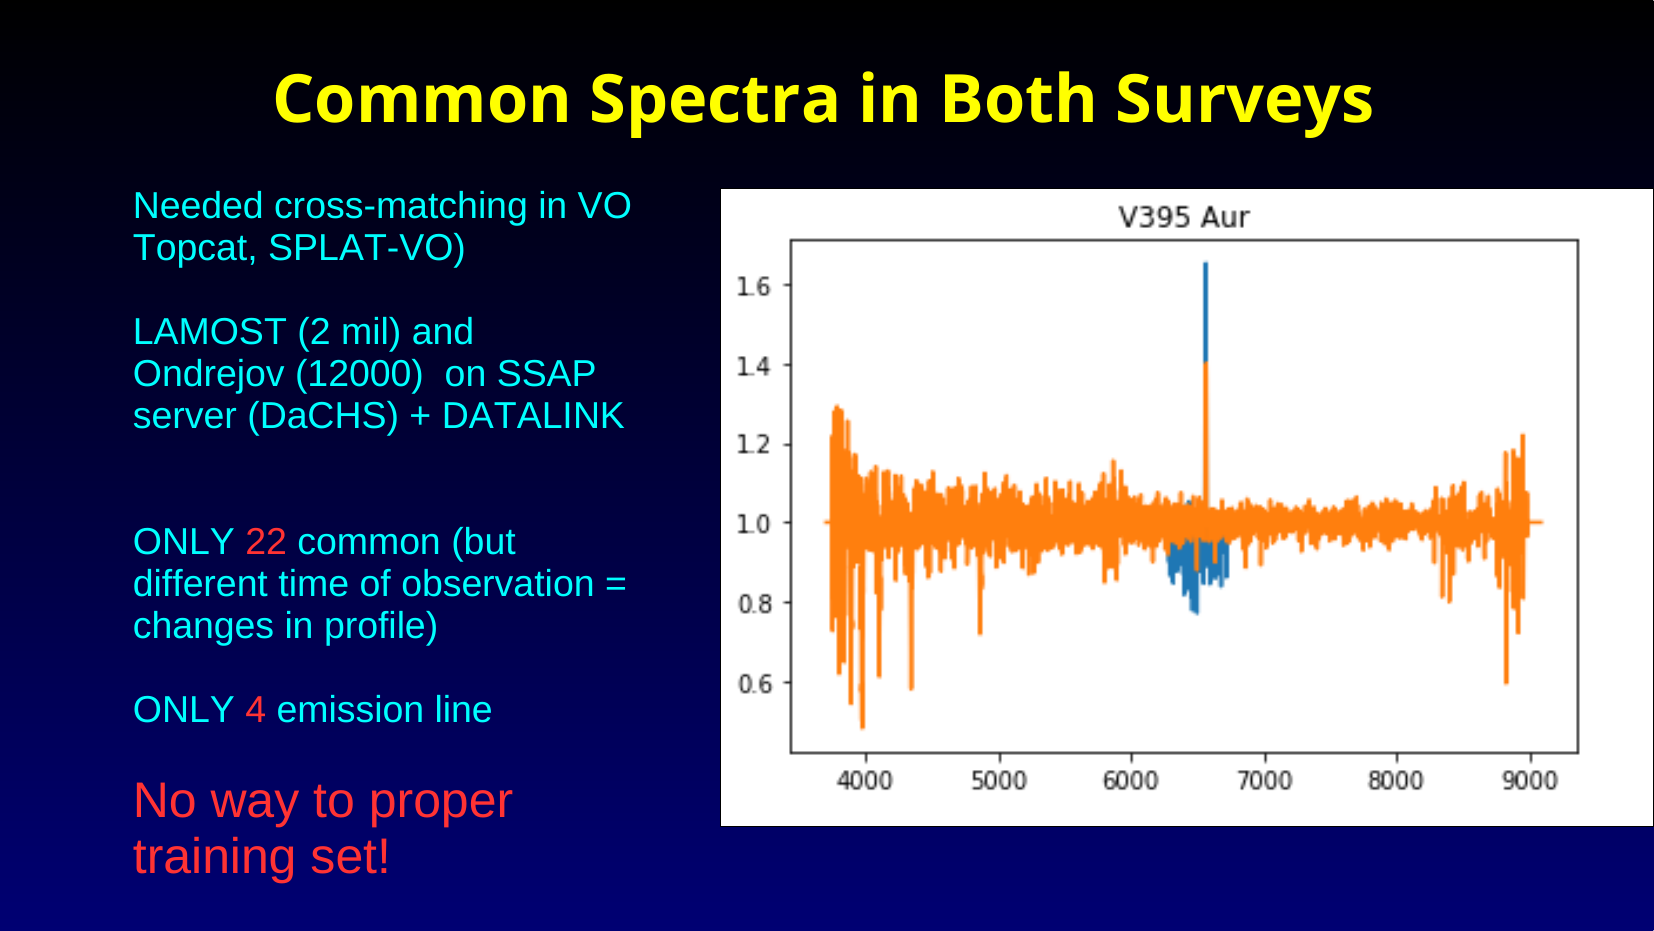

# Common Spectra in Both Surveys
Needed cross-matching in VO Topcat, SPLAT-VO)
LAMOST (2 mil) and
Ondrejov (12000) on SSAP server (DaCHS) + DATALINK
ONLY 22 common (but different time of observation = changes in profile)
ONLY 4 emission line
No way to proper training set!